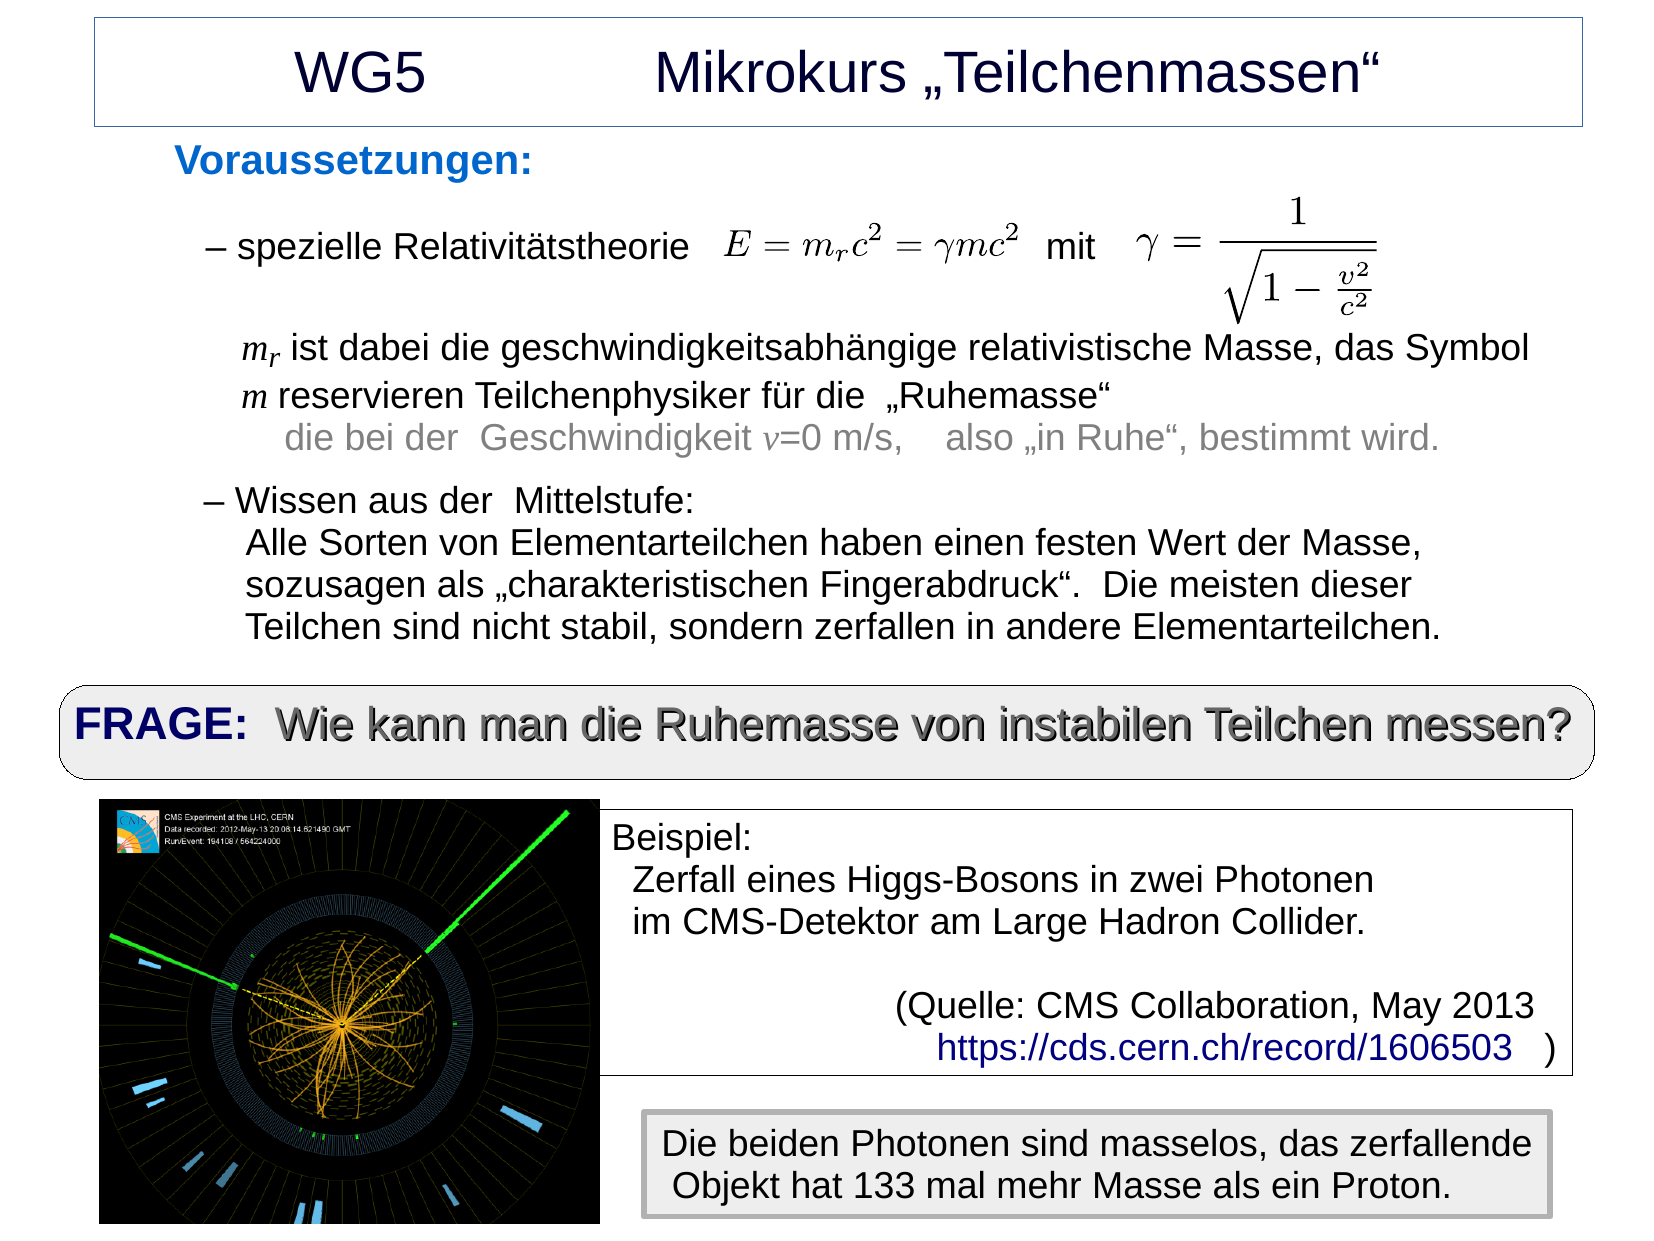

# WG5 Mikrokurs „Teilchenmassen“
Voraussetzungen:
 – spezielle Relativitätstheorie mit
 mr ist dabei die geschwindigkeitsabhängige relativistische Masse, das Symbol
 m reservieren Teilchenphysiker für die „Ruhemasse“
 die bei der Geschwindigkeit v=0 m/s, also „in Ruhe“, bestimmt wird.
– Wissen aus der Mittelstufe:
 Alle Sorten von Elementarteilchen haben einen festen Wert der Masse,
 sozusagen als „charakteristischen Fingerabdruck“. Die meisten dieser
 Teilchen sind nicht stabil, sondern zerfallen in andere Elementarteilchen.
FRAGE: Wie kann man die Ruhemasse von instabilen Teilchen messen?
Beispiel:
 Zerfall eines Higgs-Bosons in zwei Photonen
 im CMS-Detektor am Large Hadron Collider.
 (Quelle: CMS Collaboration, May 2013
 https://cds.cern.ch/record/1606503 )
Die beiden Photonen sind masselos, das zerfallende
 Objekt hat 133 mal mehr Masse als ein Proton.